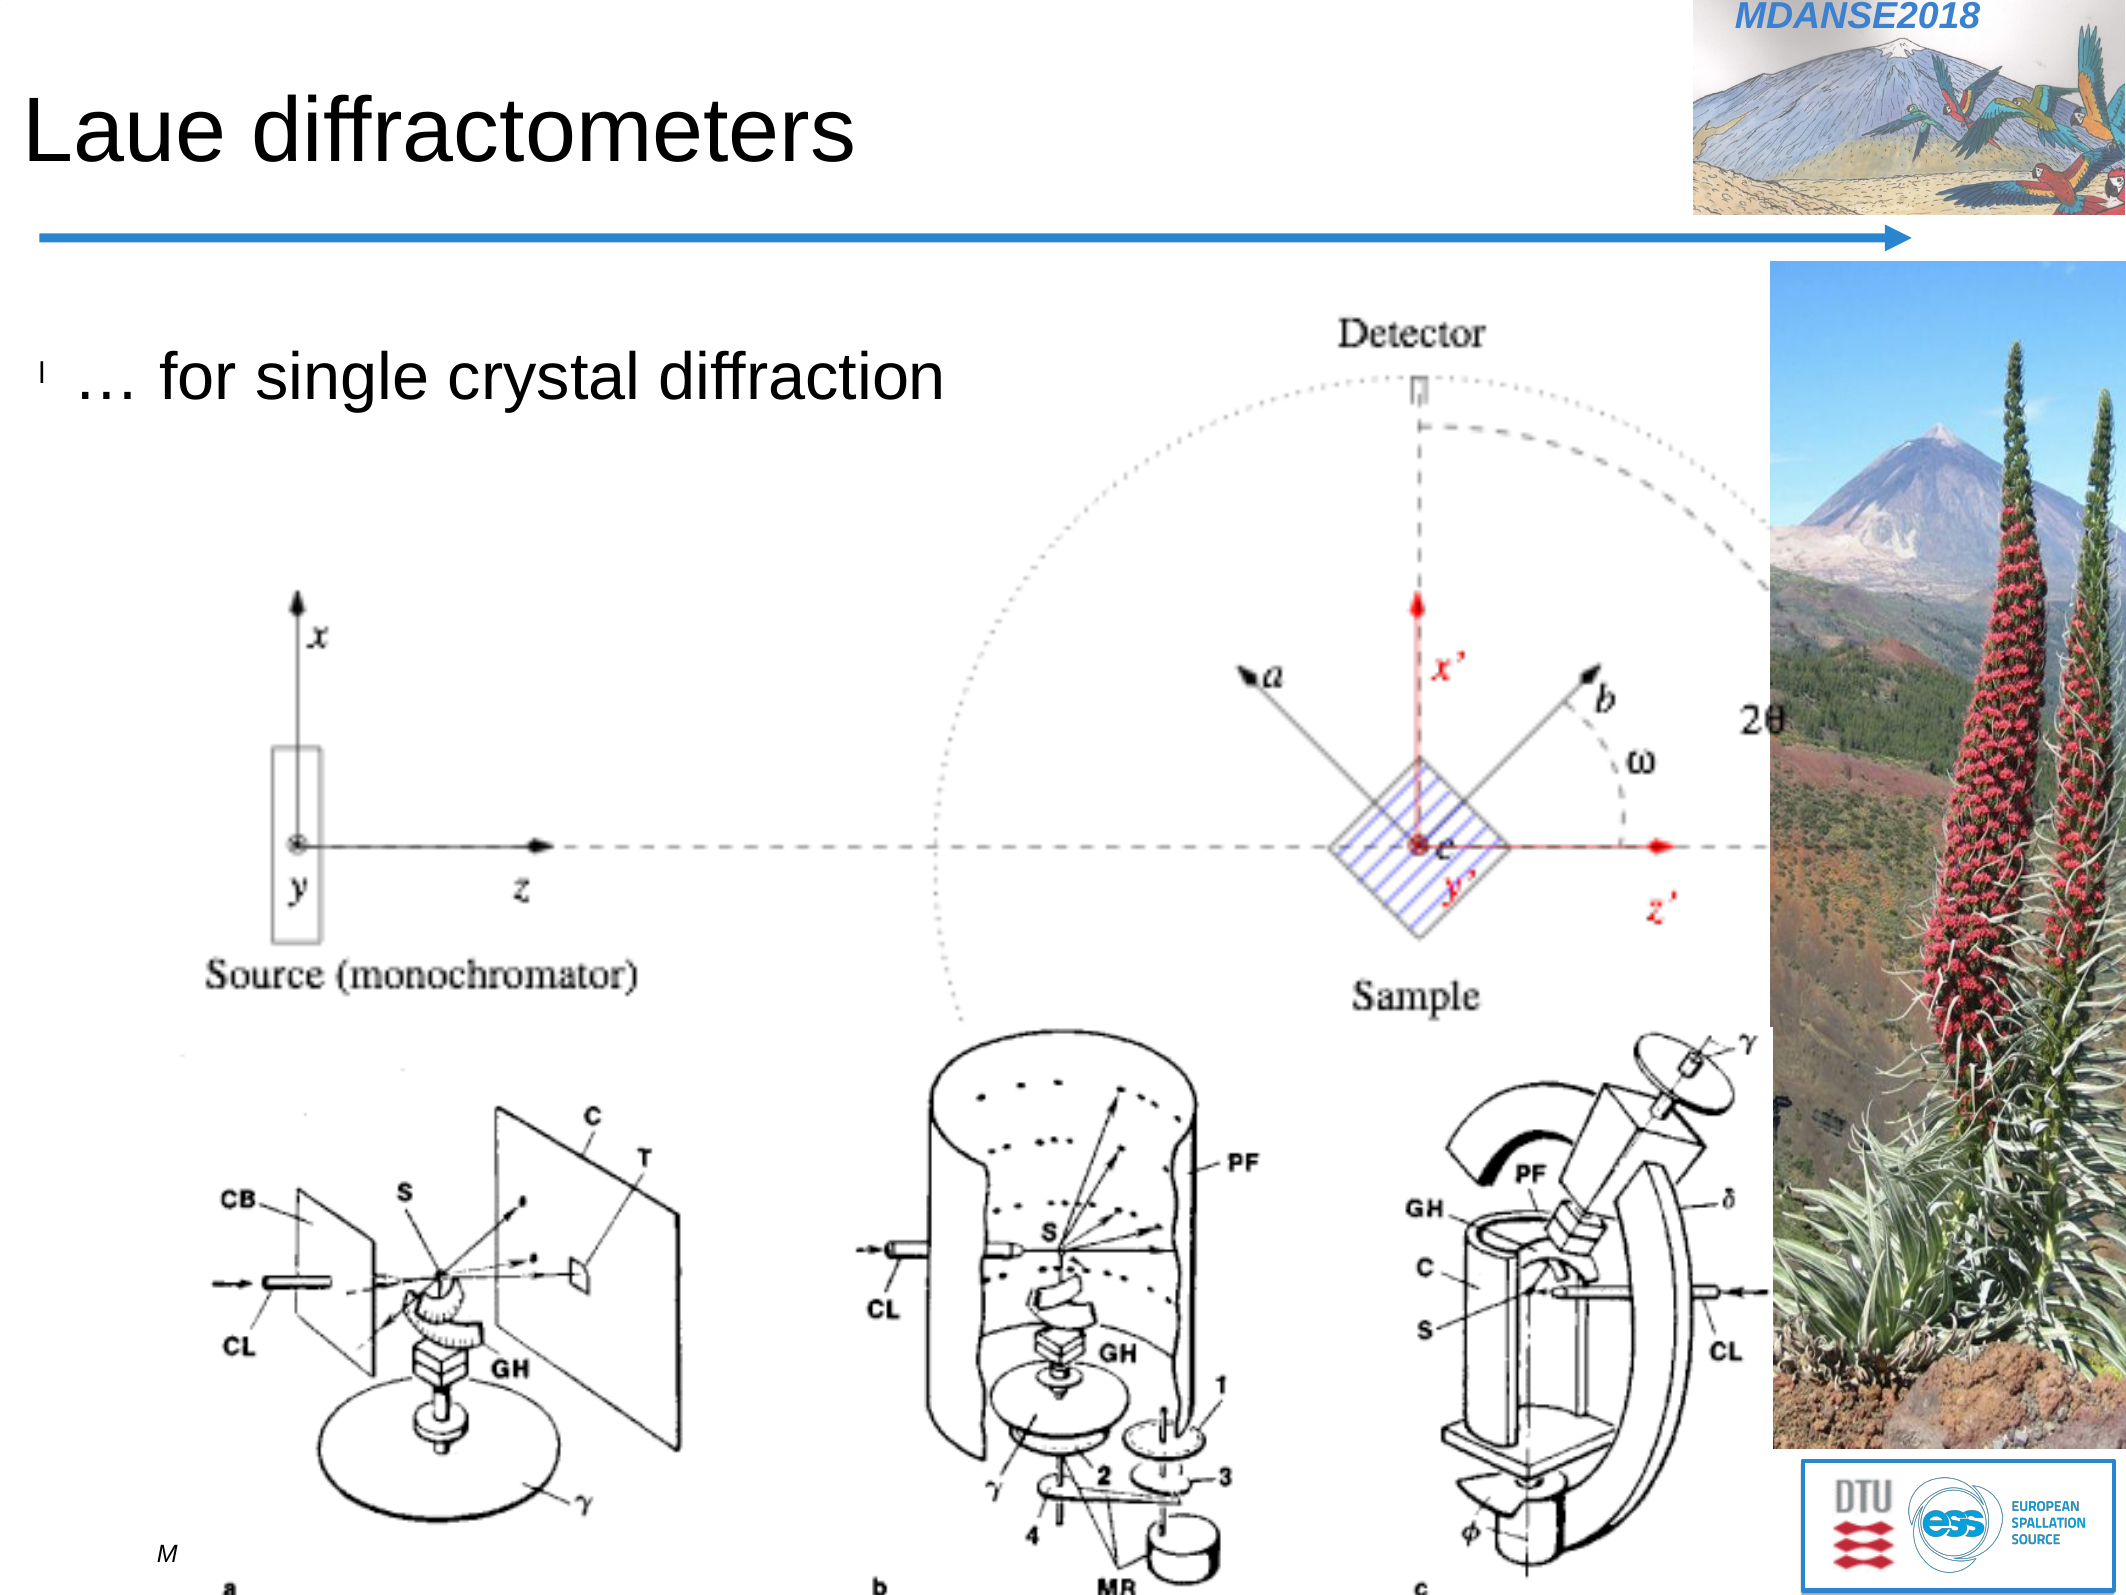

Laue diffractometers
… for single crystal diffraction